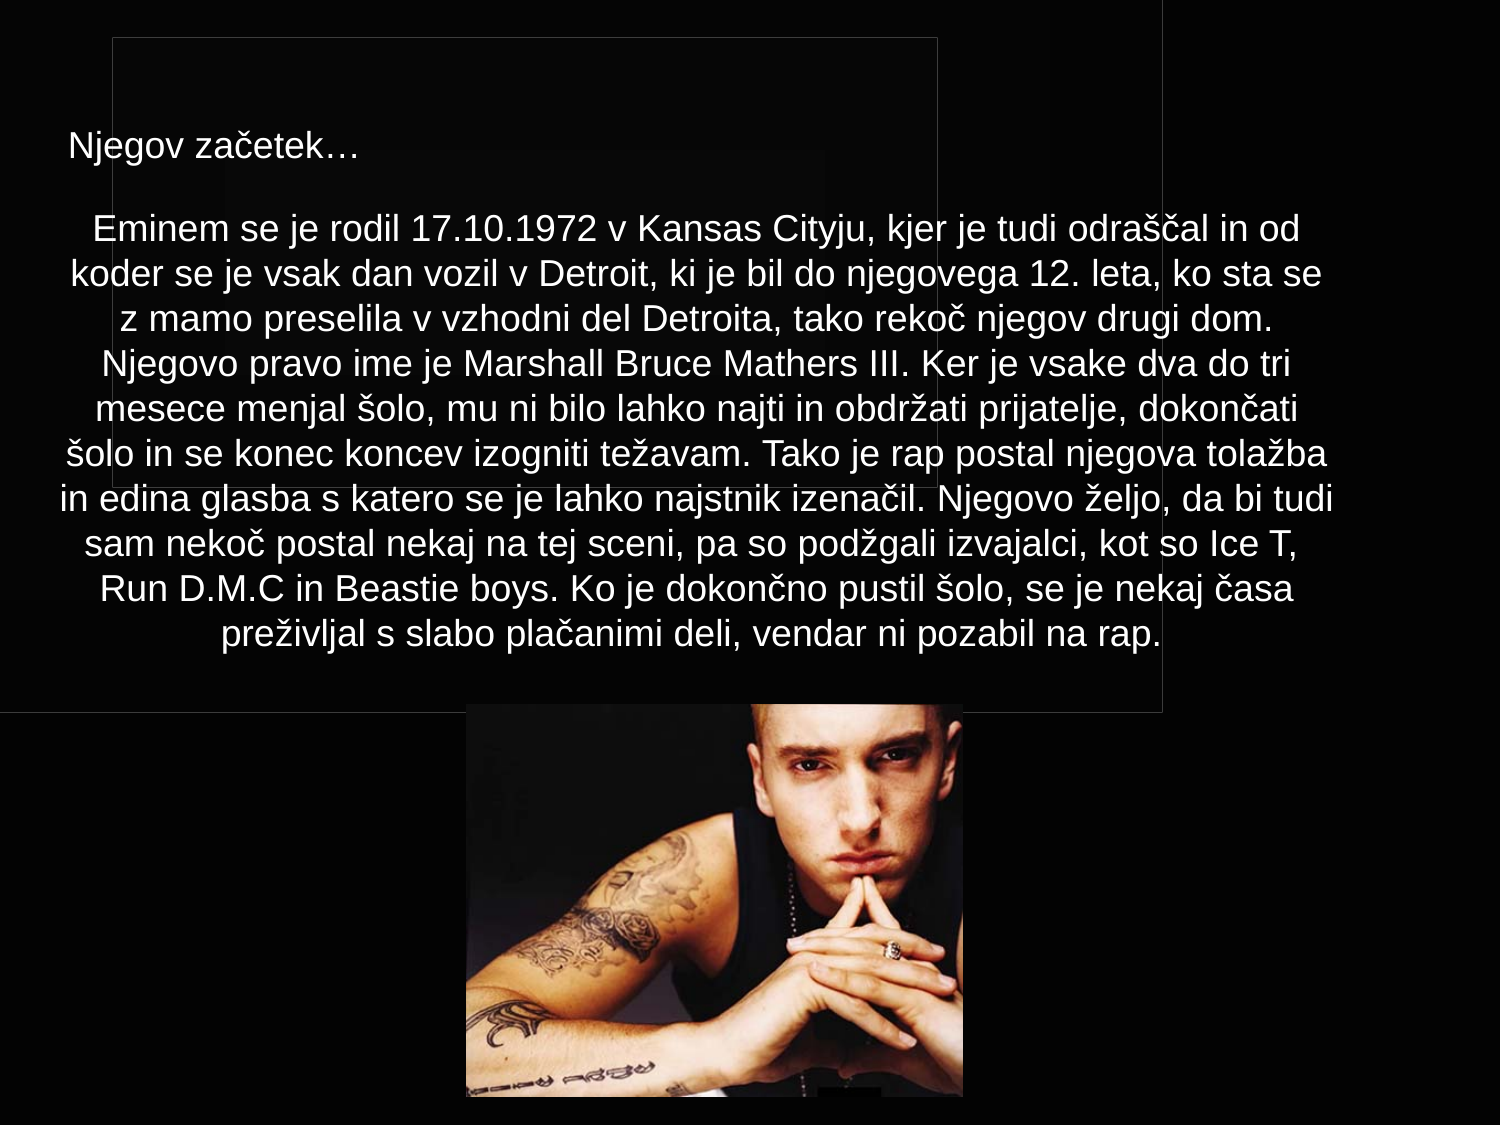

Njegov začetek…
Eminem se je rodil 17.10.1972 v Kansas Cityju, kjer je tudi odraščal in od koder se je vsak dan vozil v Detroit, ki je bil do njegovega 12. leta, ko sta se z mamo preselila v vzhodni del Detroita, tako rekoč njegov drugi dom. Njegovo pravo ime je Marshall Bruce Mathers III. Ker je vsake dva do tri mesece menjal šolo, mu ni bilo lahko najti in obdržati prijatelje, dokončati šolo in se konec koncev izogniti težavam. Tako je rap postal njegova tolažba in edina glasba s katero se je lahko najstnik izenačil. Njegovo željo, da bi tudi sam nekoč postal nekaj na tej sceni, pa so podžgali izvajalci, kot so Ice T,  Run D.M.C in Beastie boys. Ko je dokončno pustil šolo, se je nekaj časa preživljal s slabo plačanimi deli, vendar ni pozabil na rap.